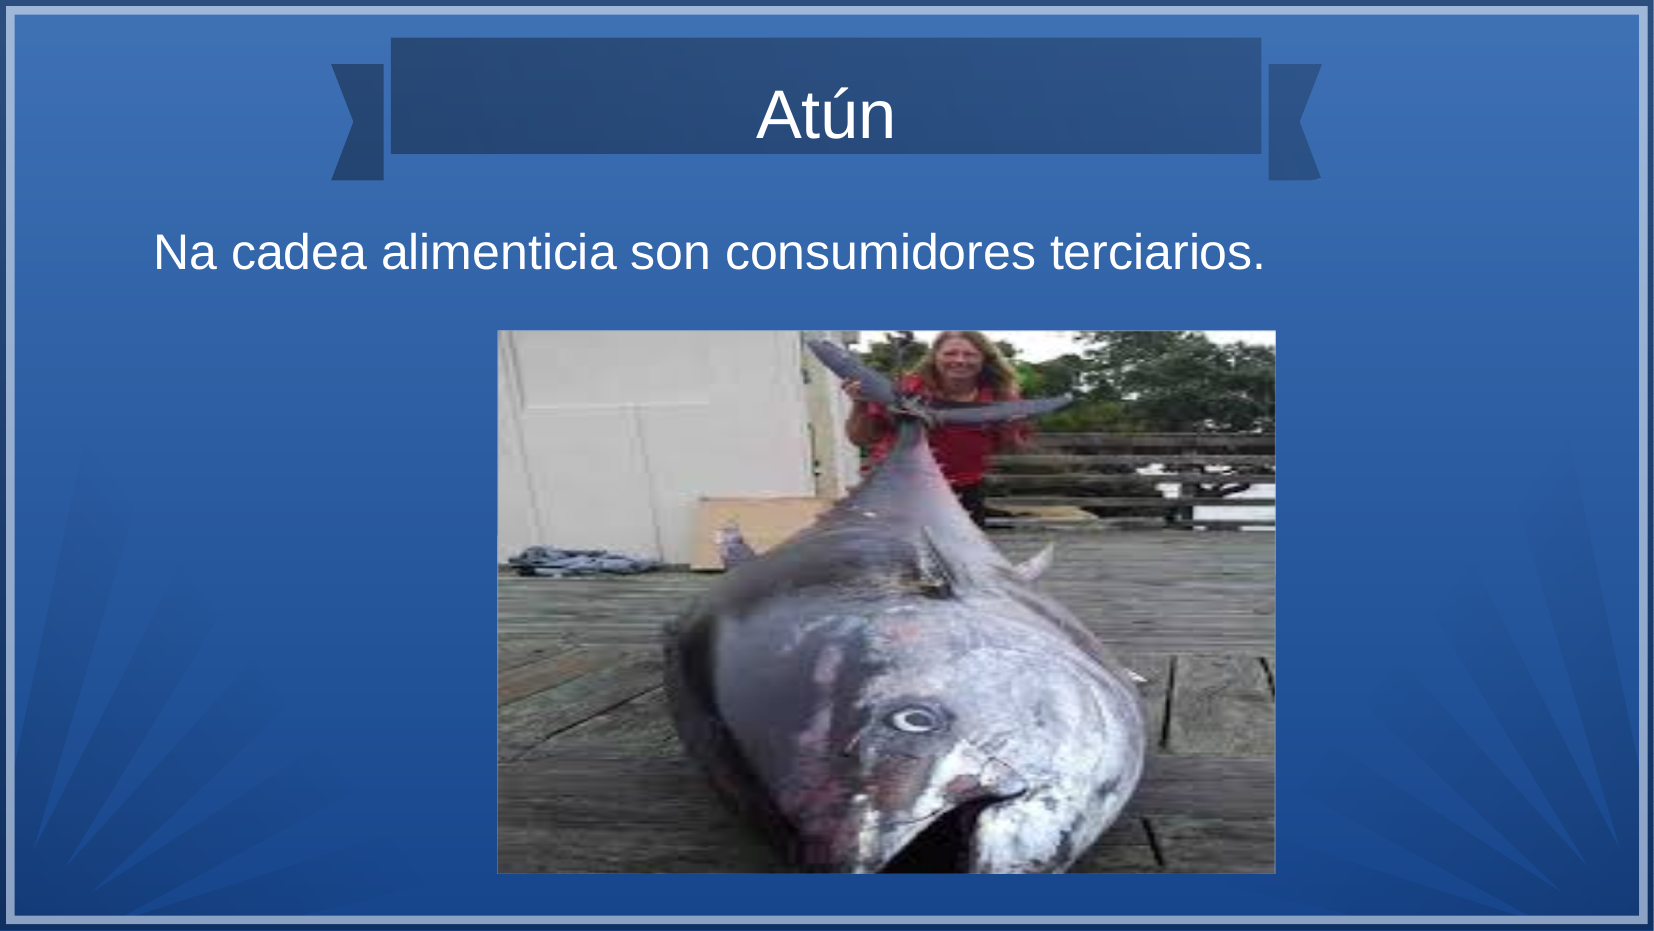

# Atún
Na cadea alimenticia son consumidores terciarios.